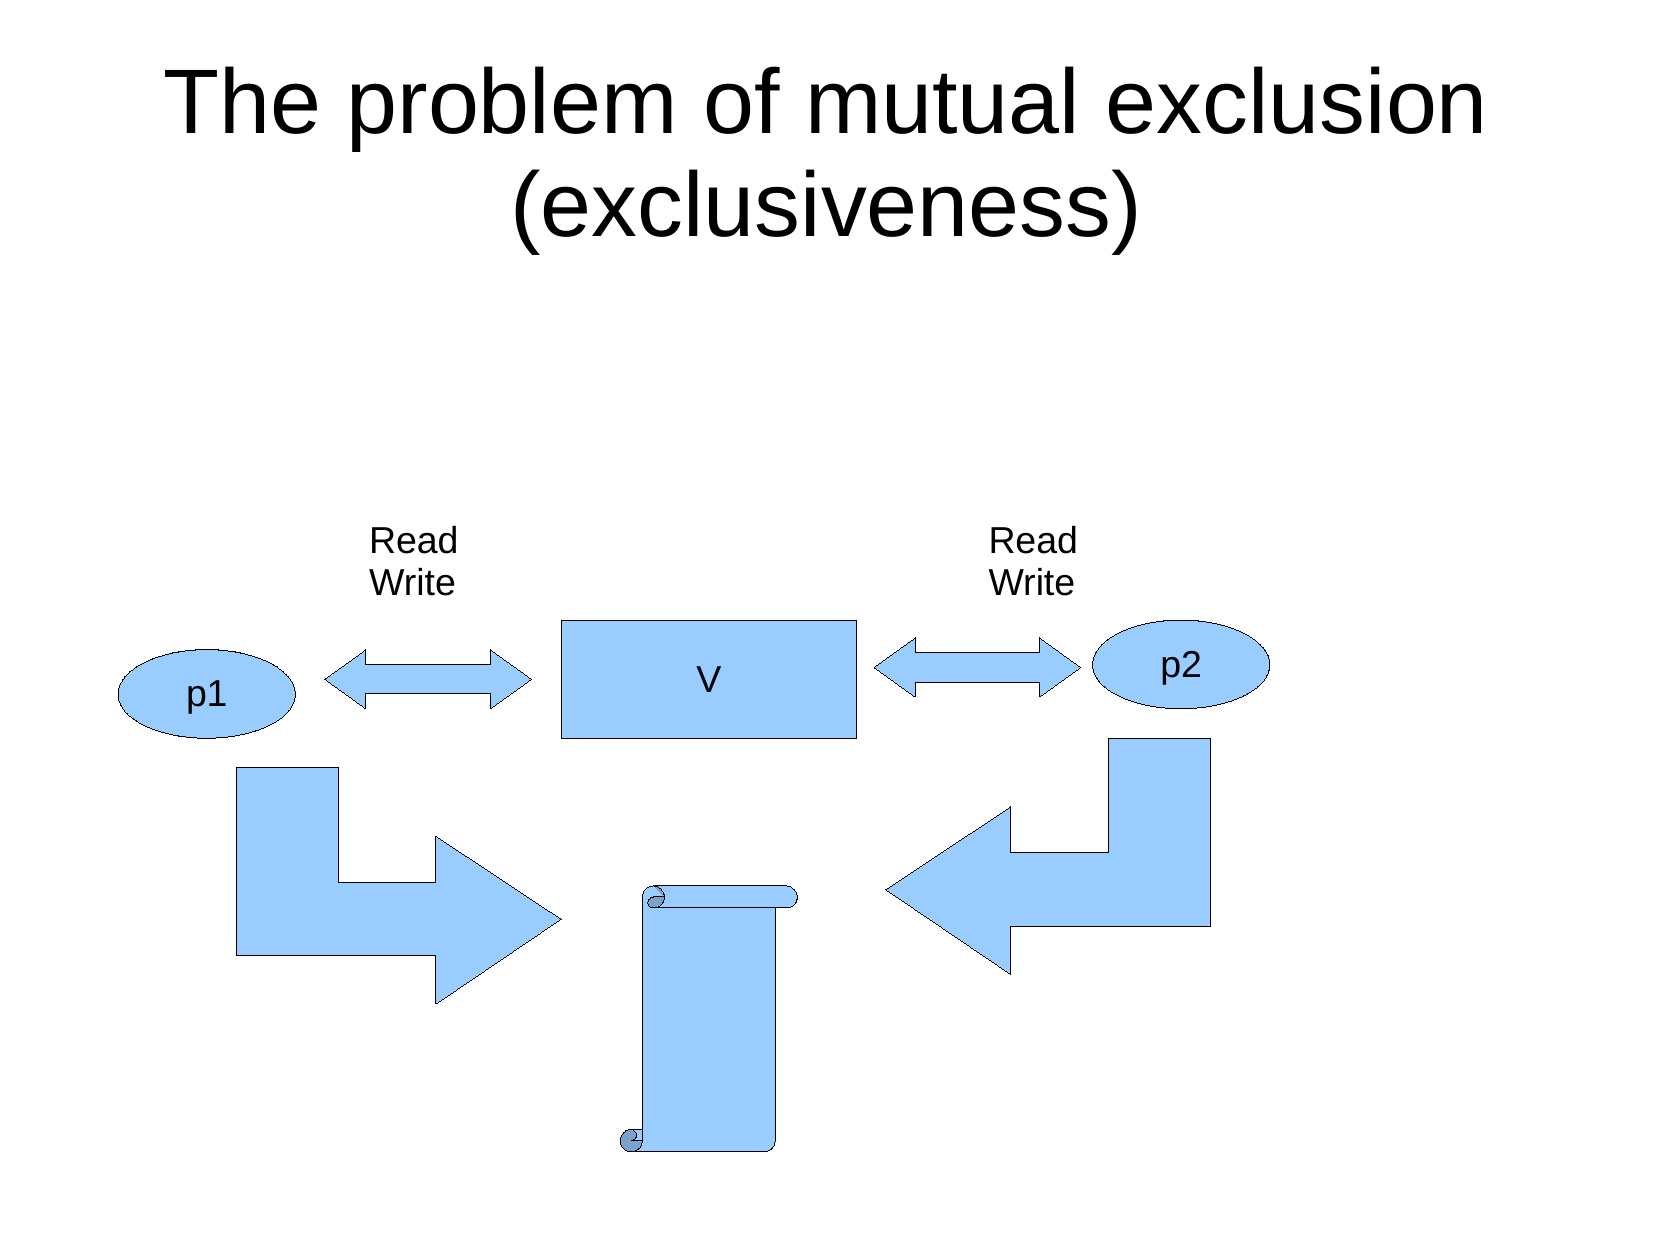

# The problem of mutual exclusion (exclusiveness)
Read
Write
Read
Write
V
p2
p1